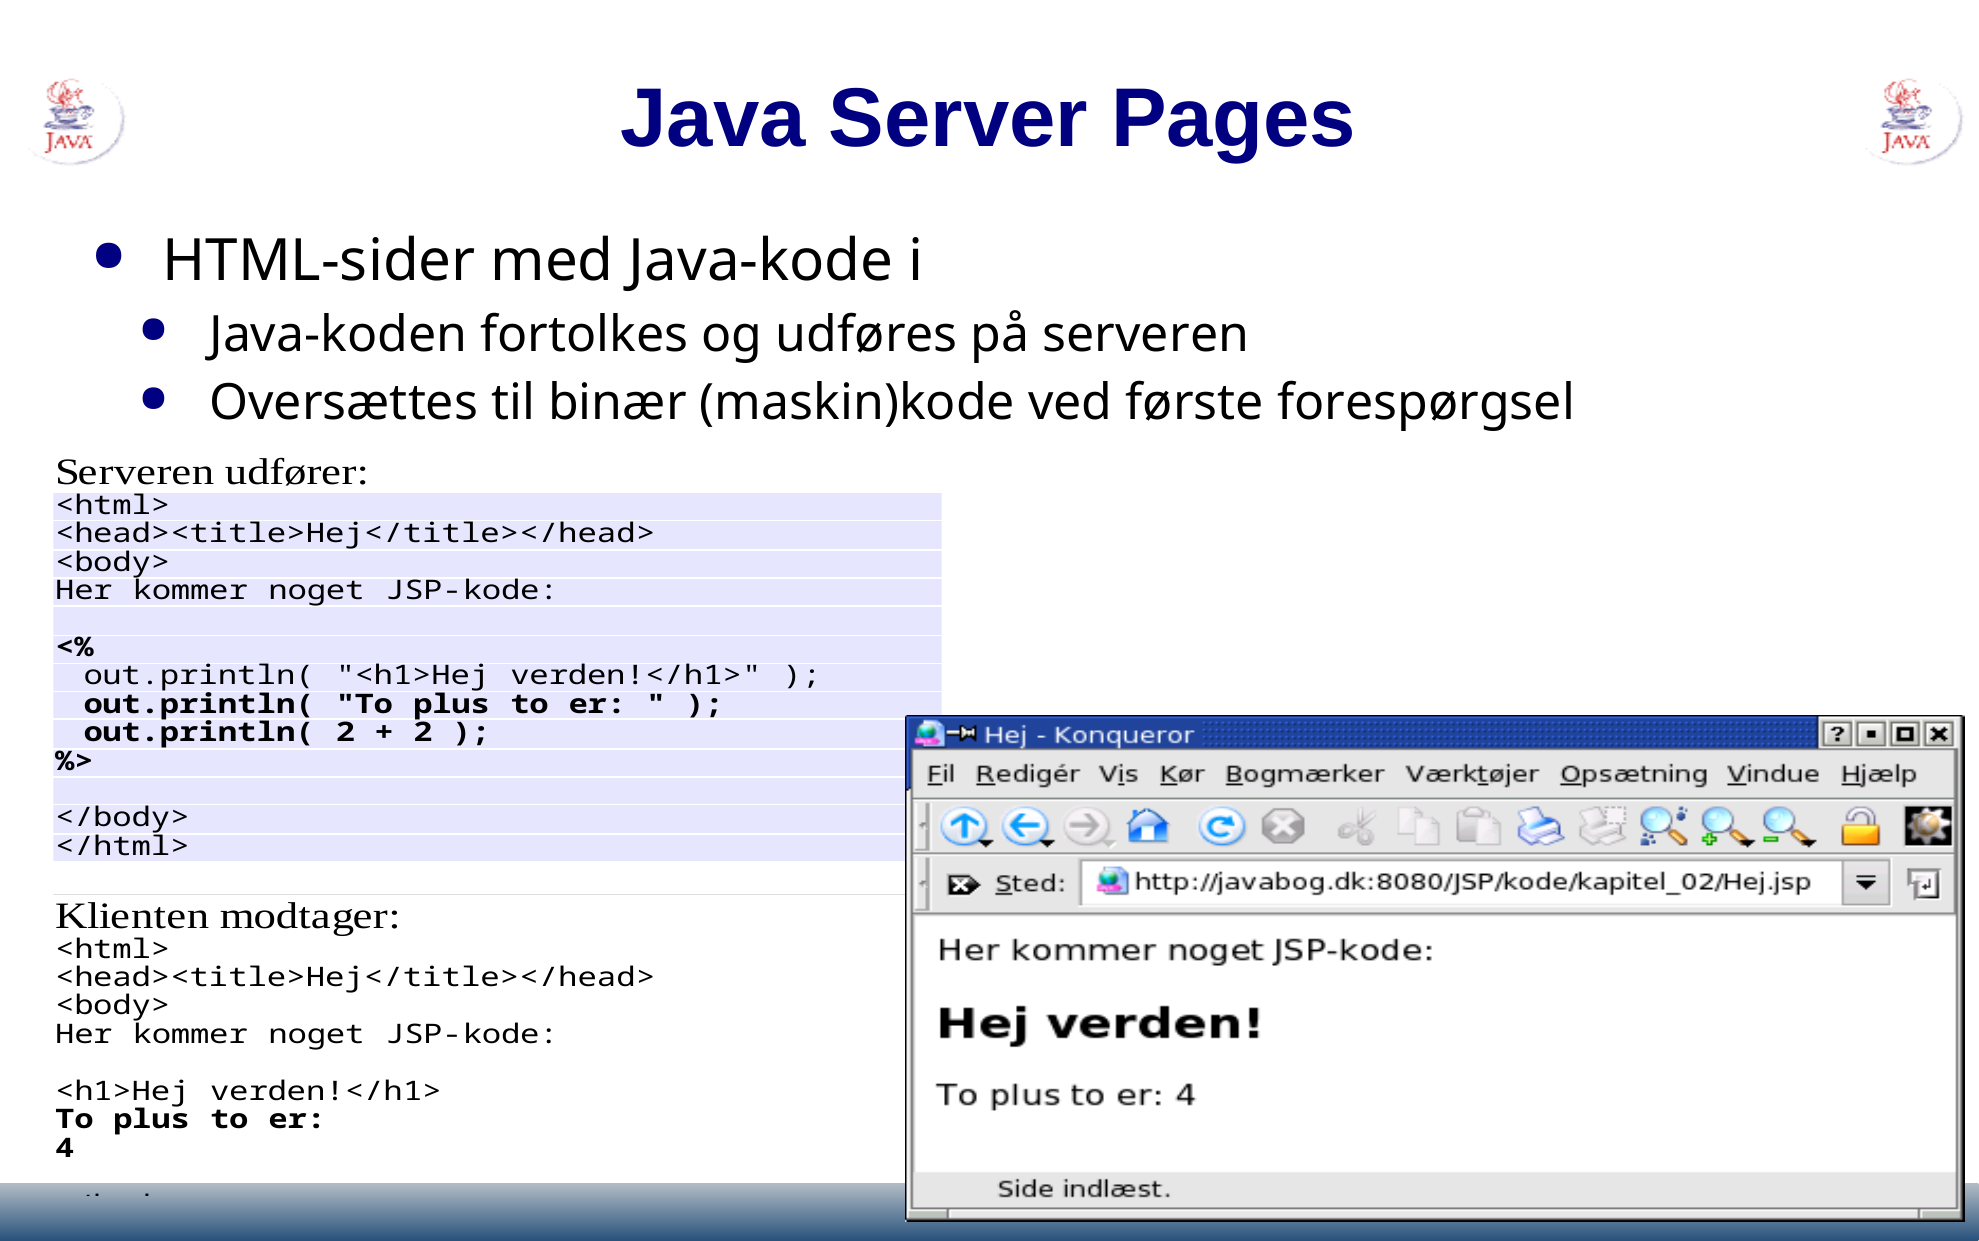

# Java Server Pages
HTML-sider med Java-kode i
Java-koden fortolkes og udføres på serveren
Oversættes til binær (maskin)kode ved første forespørgsel